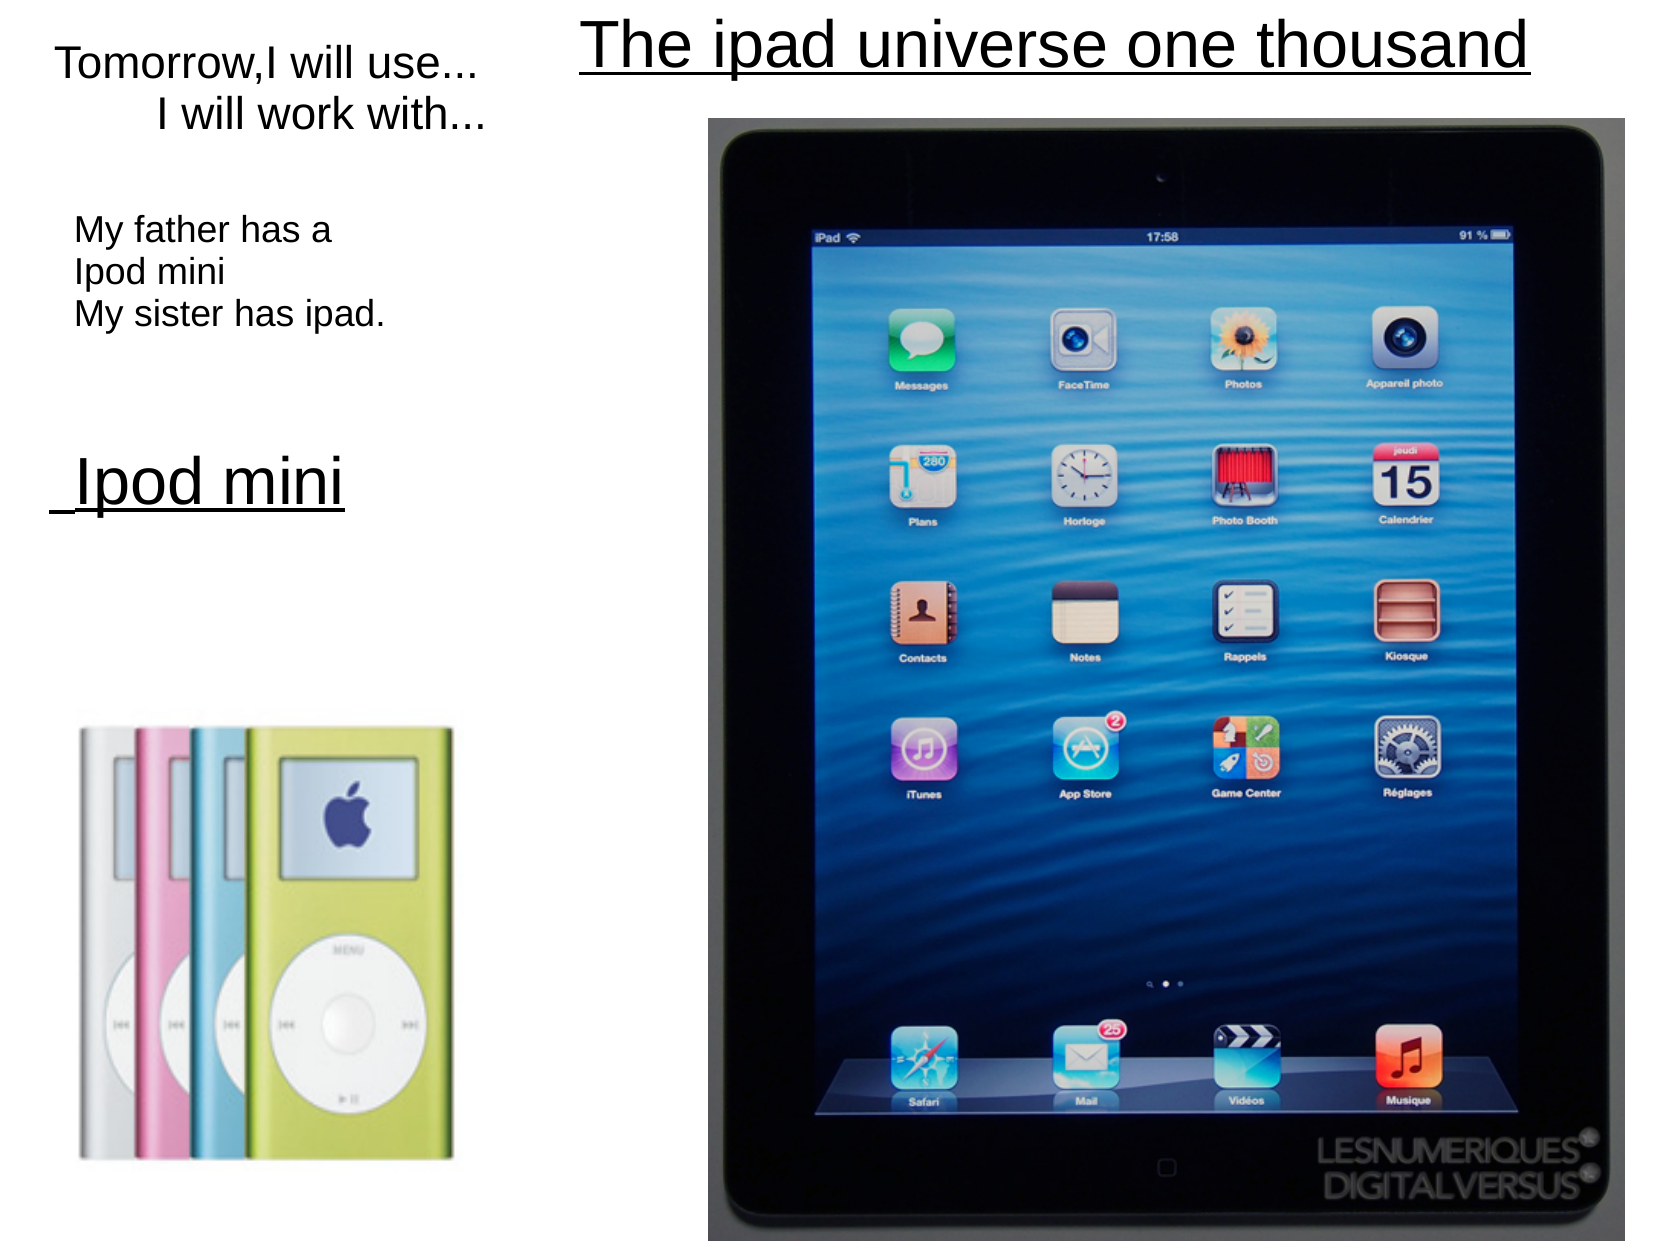

The ipad universe one thousand
Tomorrow,I will use...
 I will work with...
My father has a
Ipod mini
My sister has ipad.
 Ipod mini